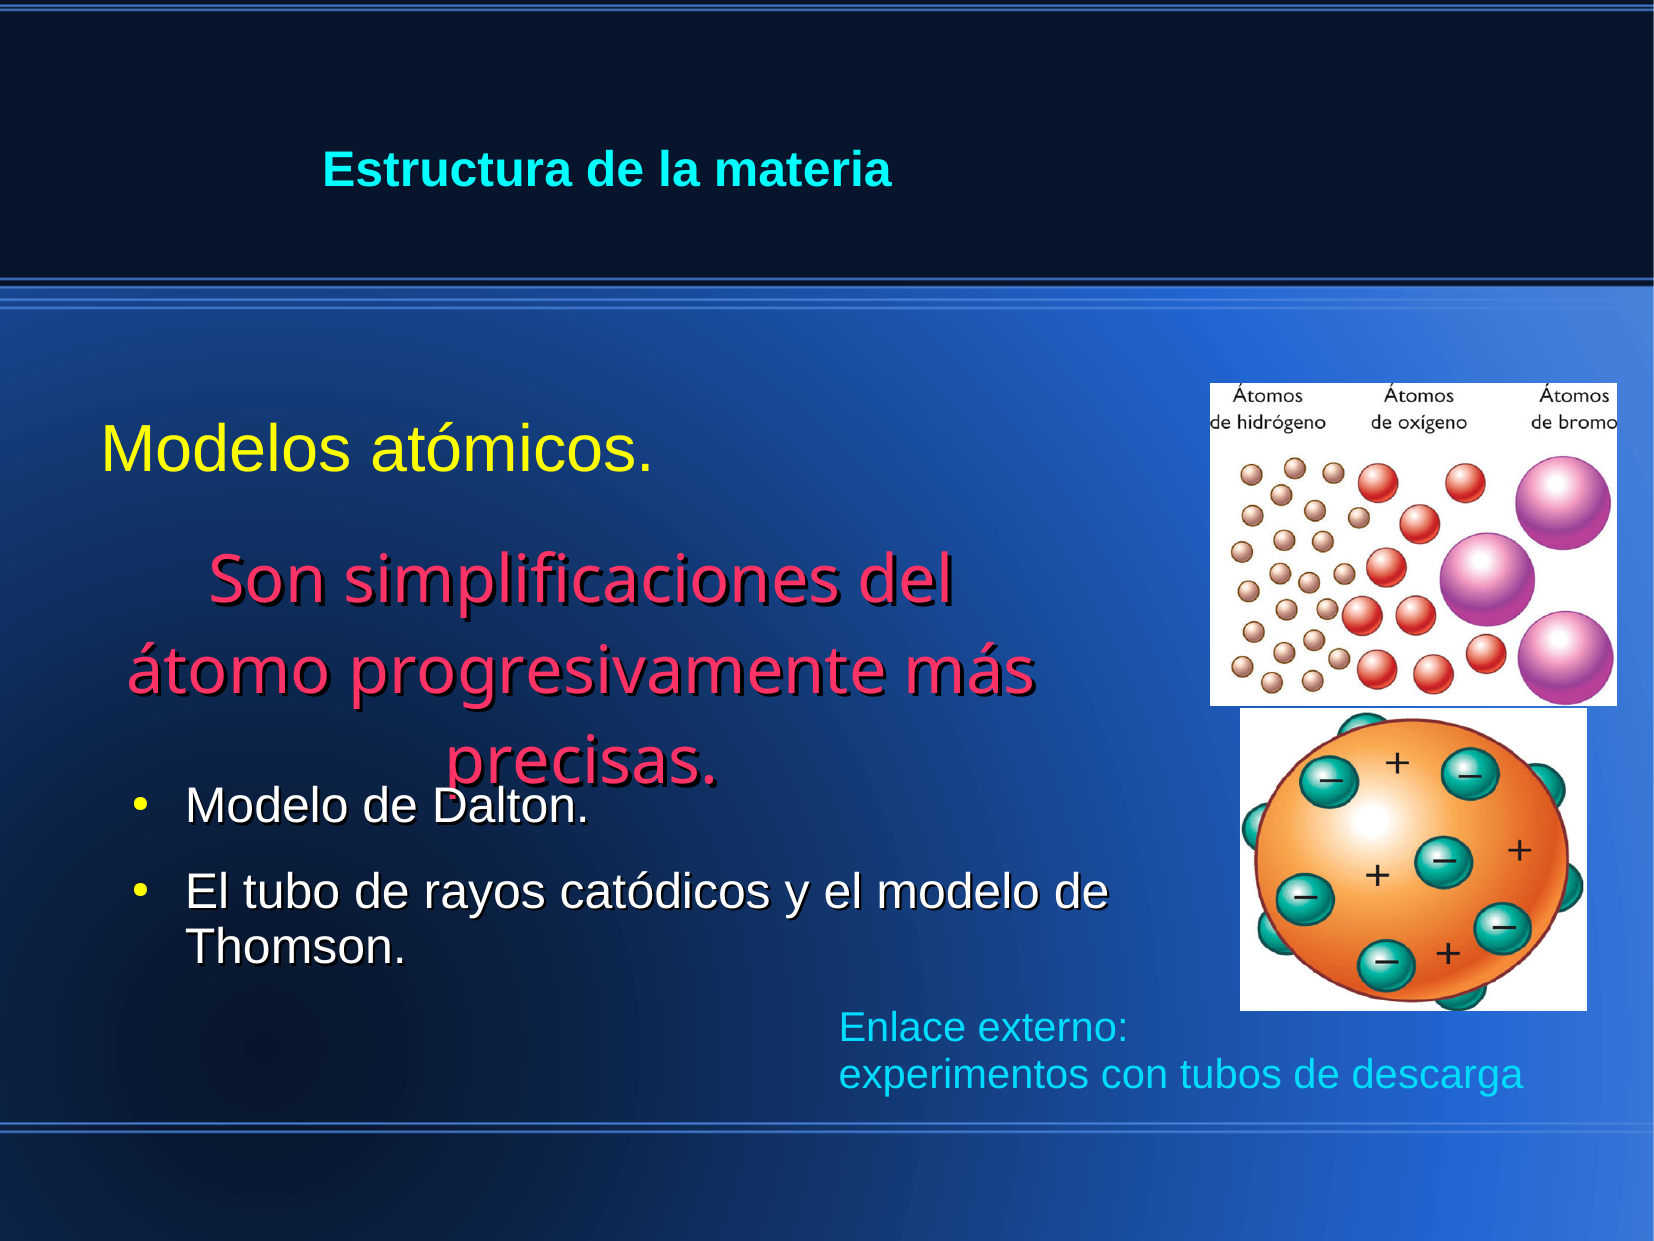

Estructura de la materia
# Modelos atómicos.
Son simplificaciones del átomo progresivamente más precisas.
Modelo de Dalton.
El tubo de rayos catódicos y el modelo de Thomson.
Enlace externo: experimentos con tubos de descarga